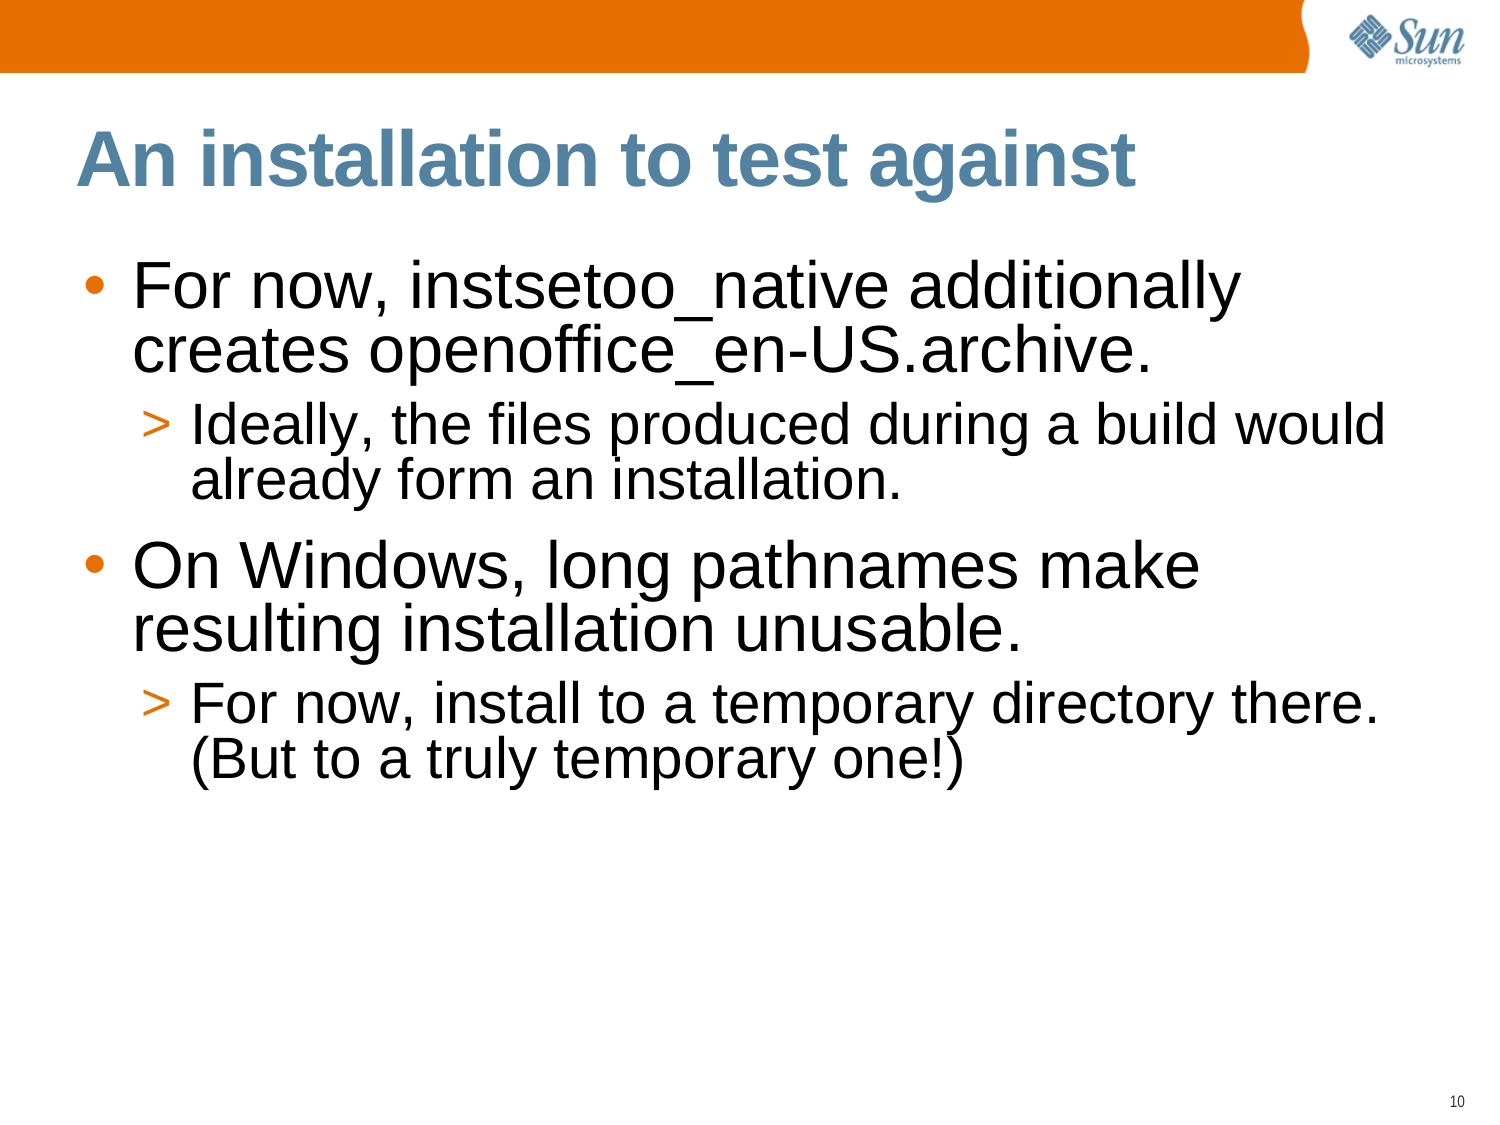

# An installation to test against
For now, instsetoo_native additionally creates openoffice_en-US.archive.
Ideally, the files produced during a build would already form an installation.
On Windows, long pathnames make resulting installation unusable.
For now, install to a temporary directory there.
(But to a truly temporary one!)